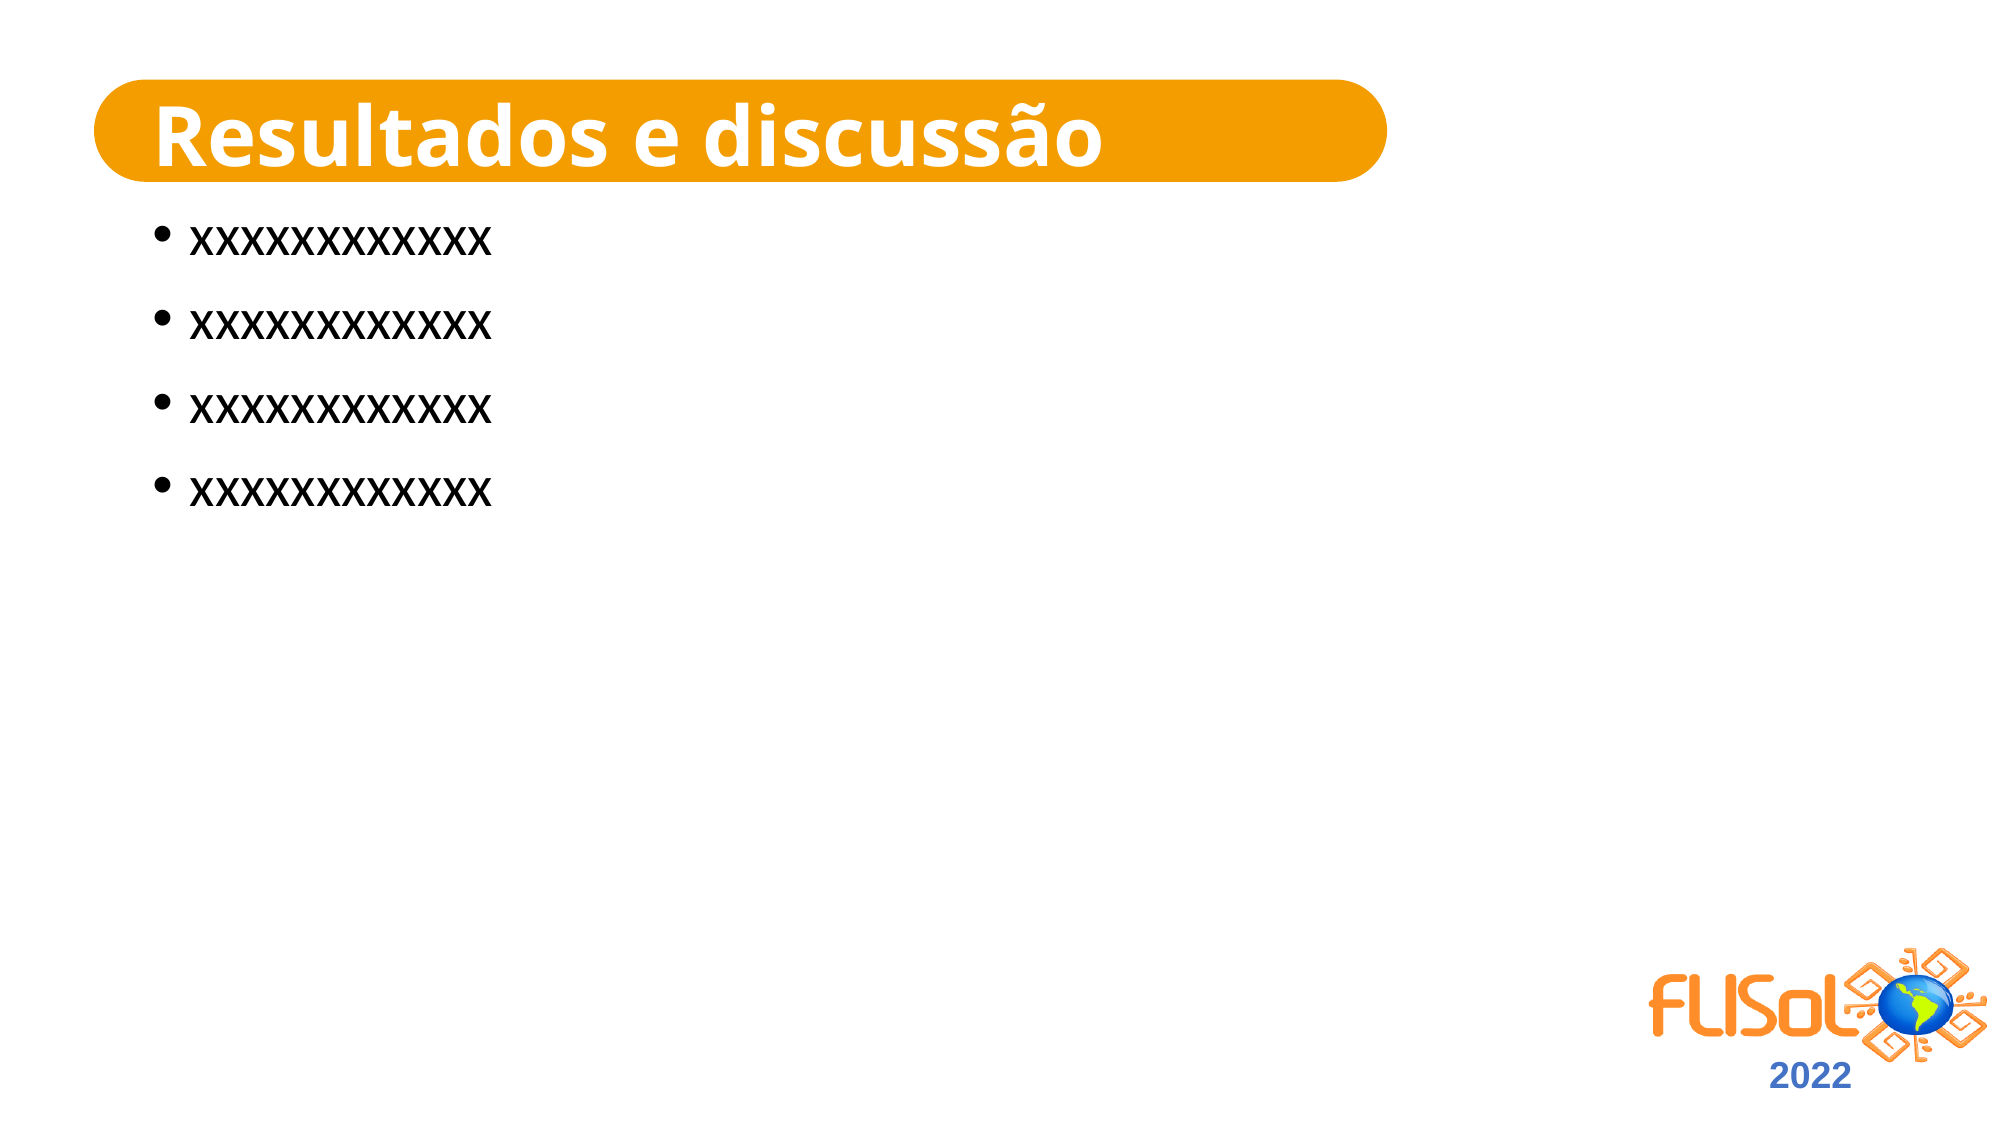

# Resultados e discussão
xxxxxxxxxxxx
xxxxxxxxxxxx
xxxxxxxxxxxx
xxxxxxxxxxxx